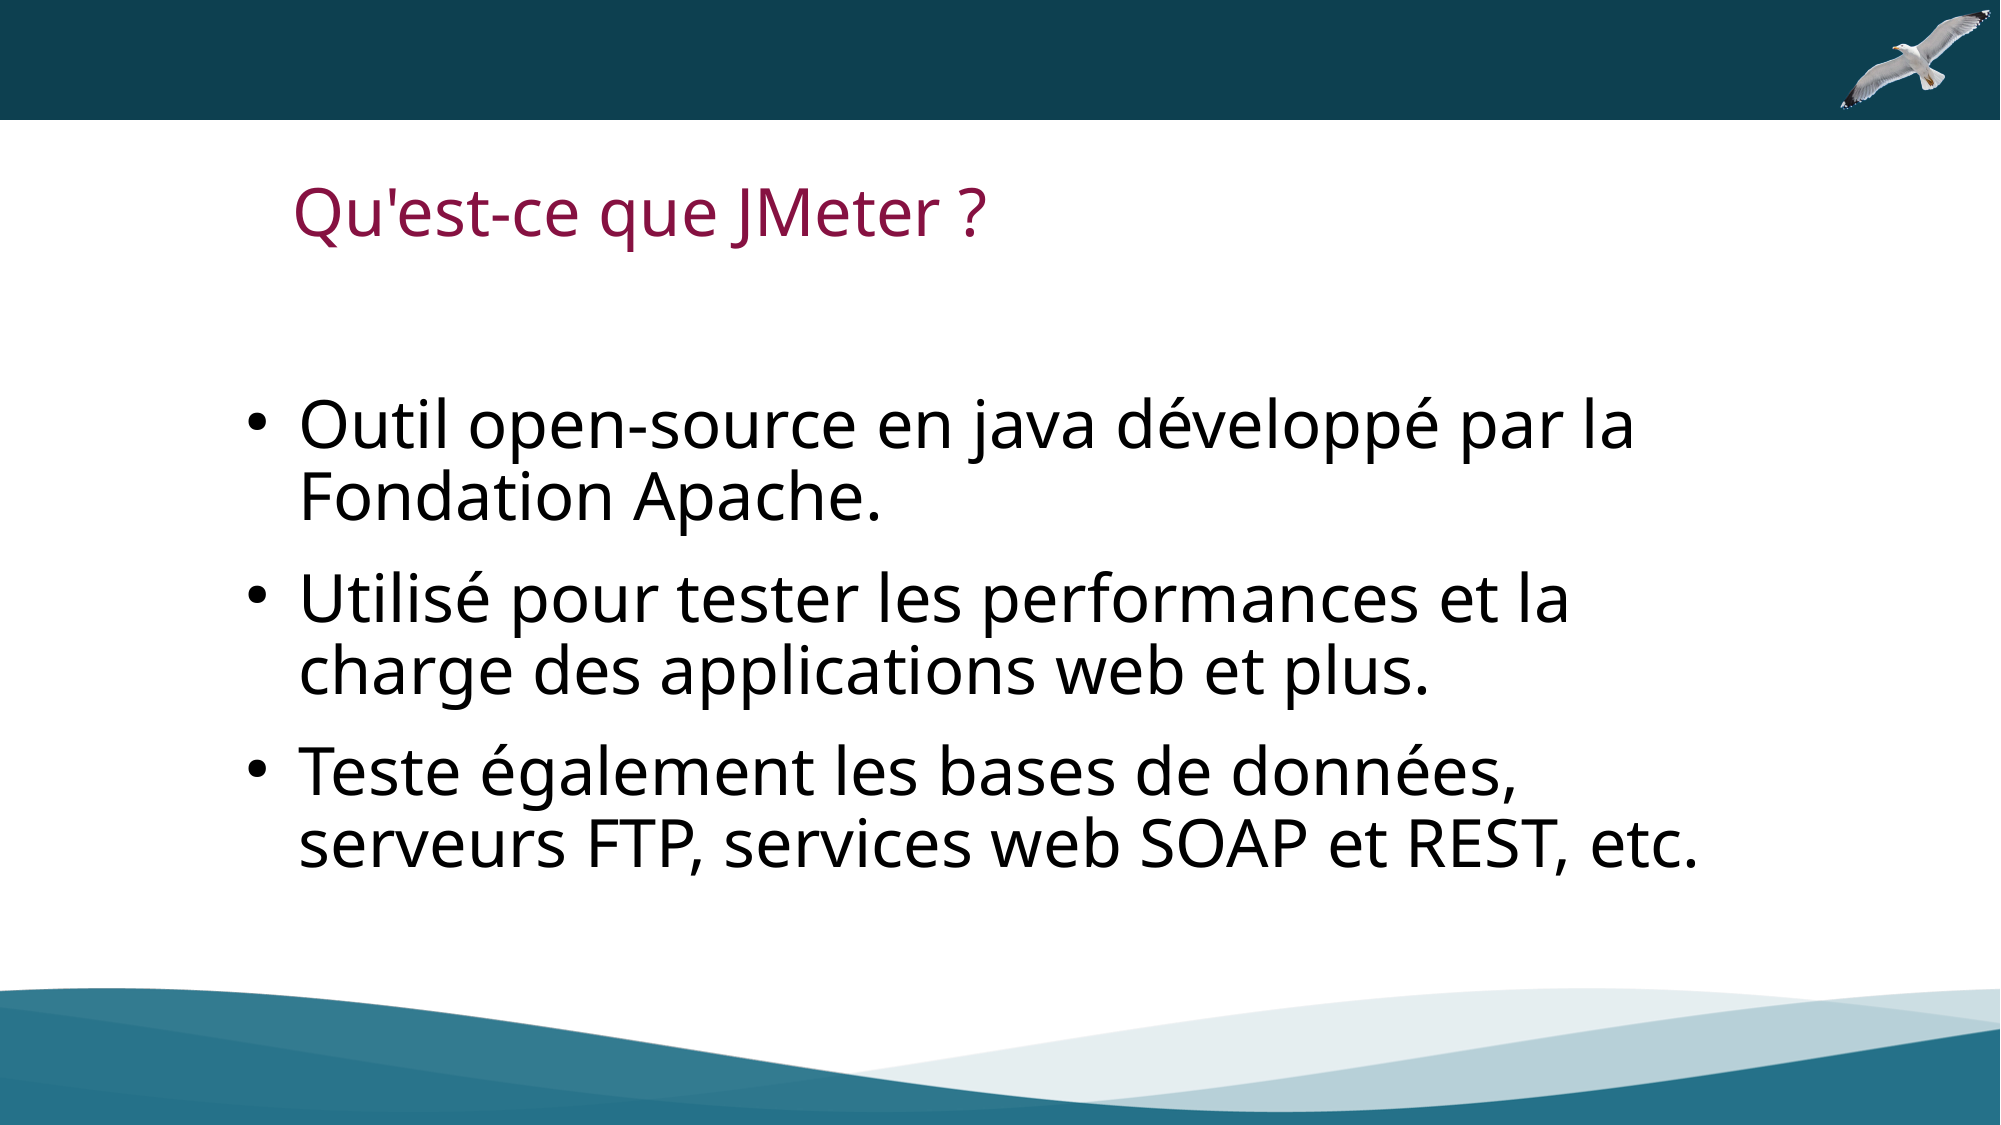

Qu'est-ce que JMeter ?
# Outil open-source en java développé par la Fondation Apache.
Utilisé pour tester les performances et la charge des applications web et plus.
Teste également les bases de données, serveurs FTP, services web SOAP et REST, etc.